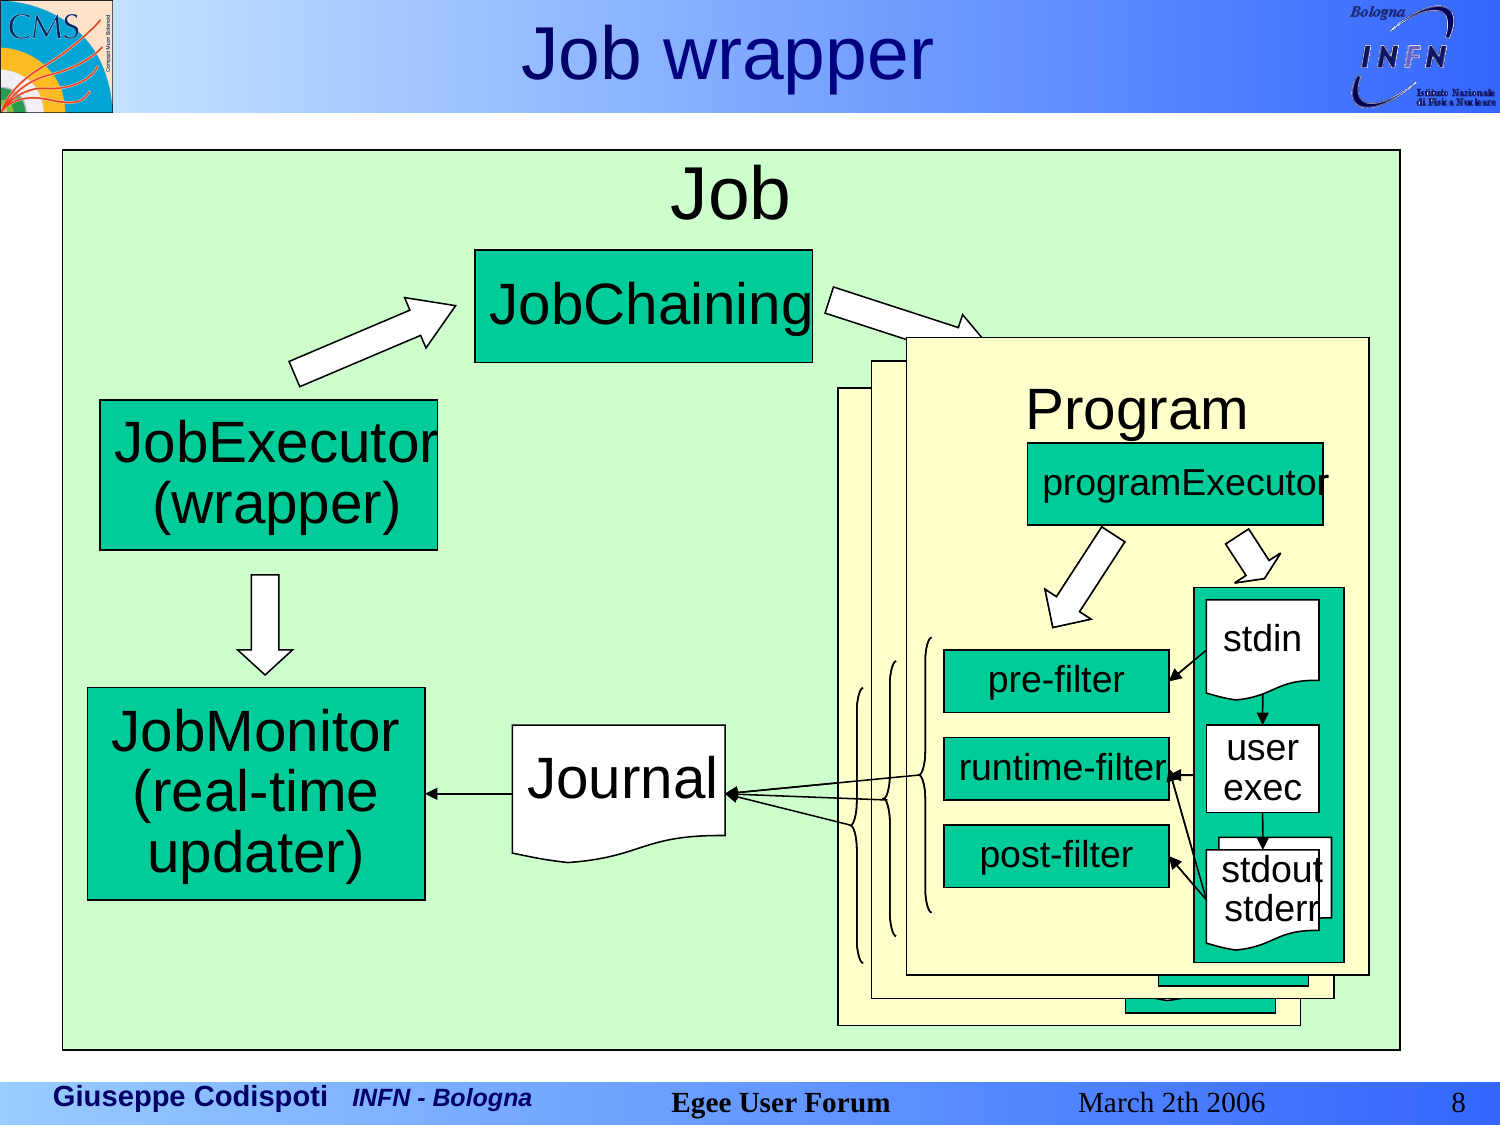

# Job wrapper
Job
JobChaining
Program
Program
programExecutor
programExecutor
stdin
stdin
pre-filter
pre-filter
user
exec
user
exec
runtime-filter
runtime-filter
post-filter
post-filter
stdout
stderr
stdout
stderr
Program
Program
programExecutor
programExecutor
stdin
stdin
pre-filter
pre-filter
user
exec
user
exec
runtime-filter
runtime-filter
post-filter
post-filter
stdout
stderr
stdout
stderr
Program
Program
programExecutor
programExecutor
stdin
stdin
pre-filter
pre-filter
user
exec
user
exec
runtime-filter
runtime-filter
post-filter
post-filter
stdout
stderr
stdout
stderr
JobExecutor
(wrapper)
JobMonitor
(real-time
updater)
Journal
Egee User Forum
March 2th 2006
8